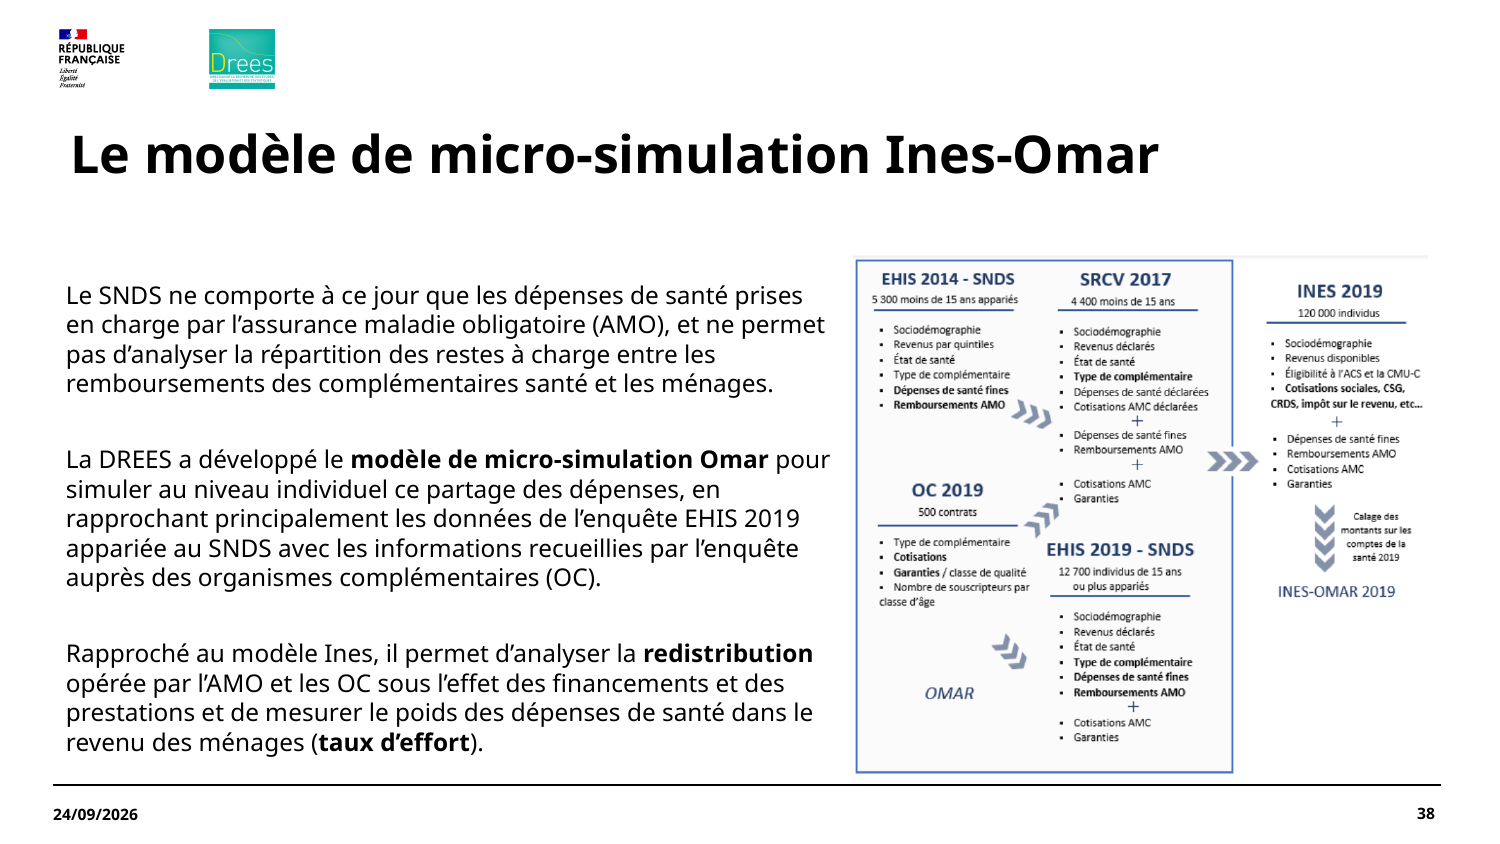

Le modèle de micro-simulation Ines-Omar
#
Le SNDS ne comporte à ce jour que les dépenses de santé prises en charge par l’assurance maladie obligatoire (AMO), et ne permet pas d’analyser la répartition des restes à charge entre les remboursements des complémentaires santé et les ménages.
La DREES a développé le modèle de micro-simulation Omar pour simuler au niveau individuel ce partage des dépenses, en rapprochant principalement les données de l’enquête EHIS 2019 appariée au SNDS avec les informations recueillies par l’enquête auprès des organismes complémentaires (OC).
Rapproché au modèle Ines, il permet d’analyser la redistribution opérée par l’AMO et les OC sous l’effet des financements et des prestations et de mesurer le poids des dépenses de santé dans le revenu des ménages (taux d’effort).
38